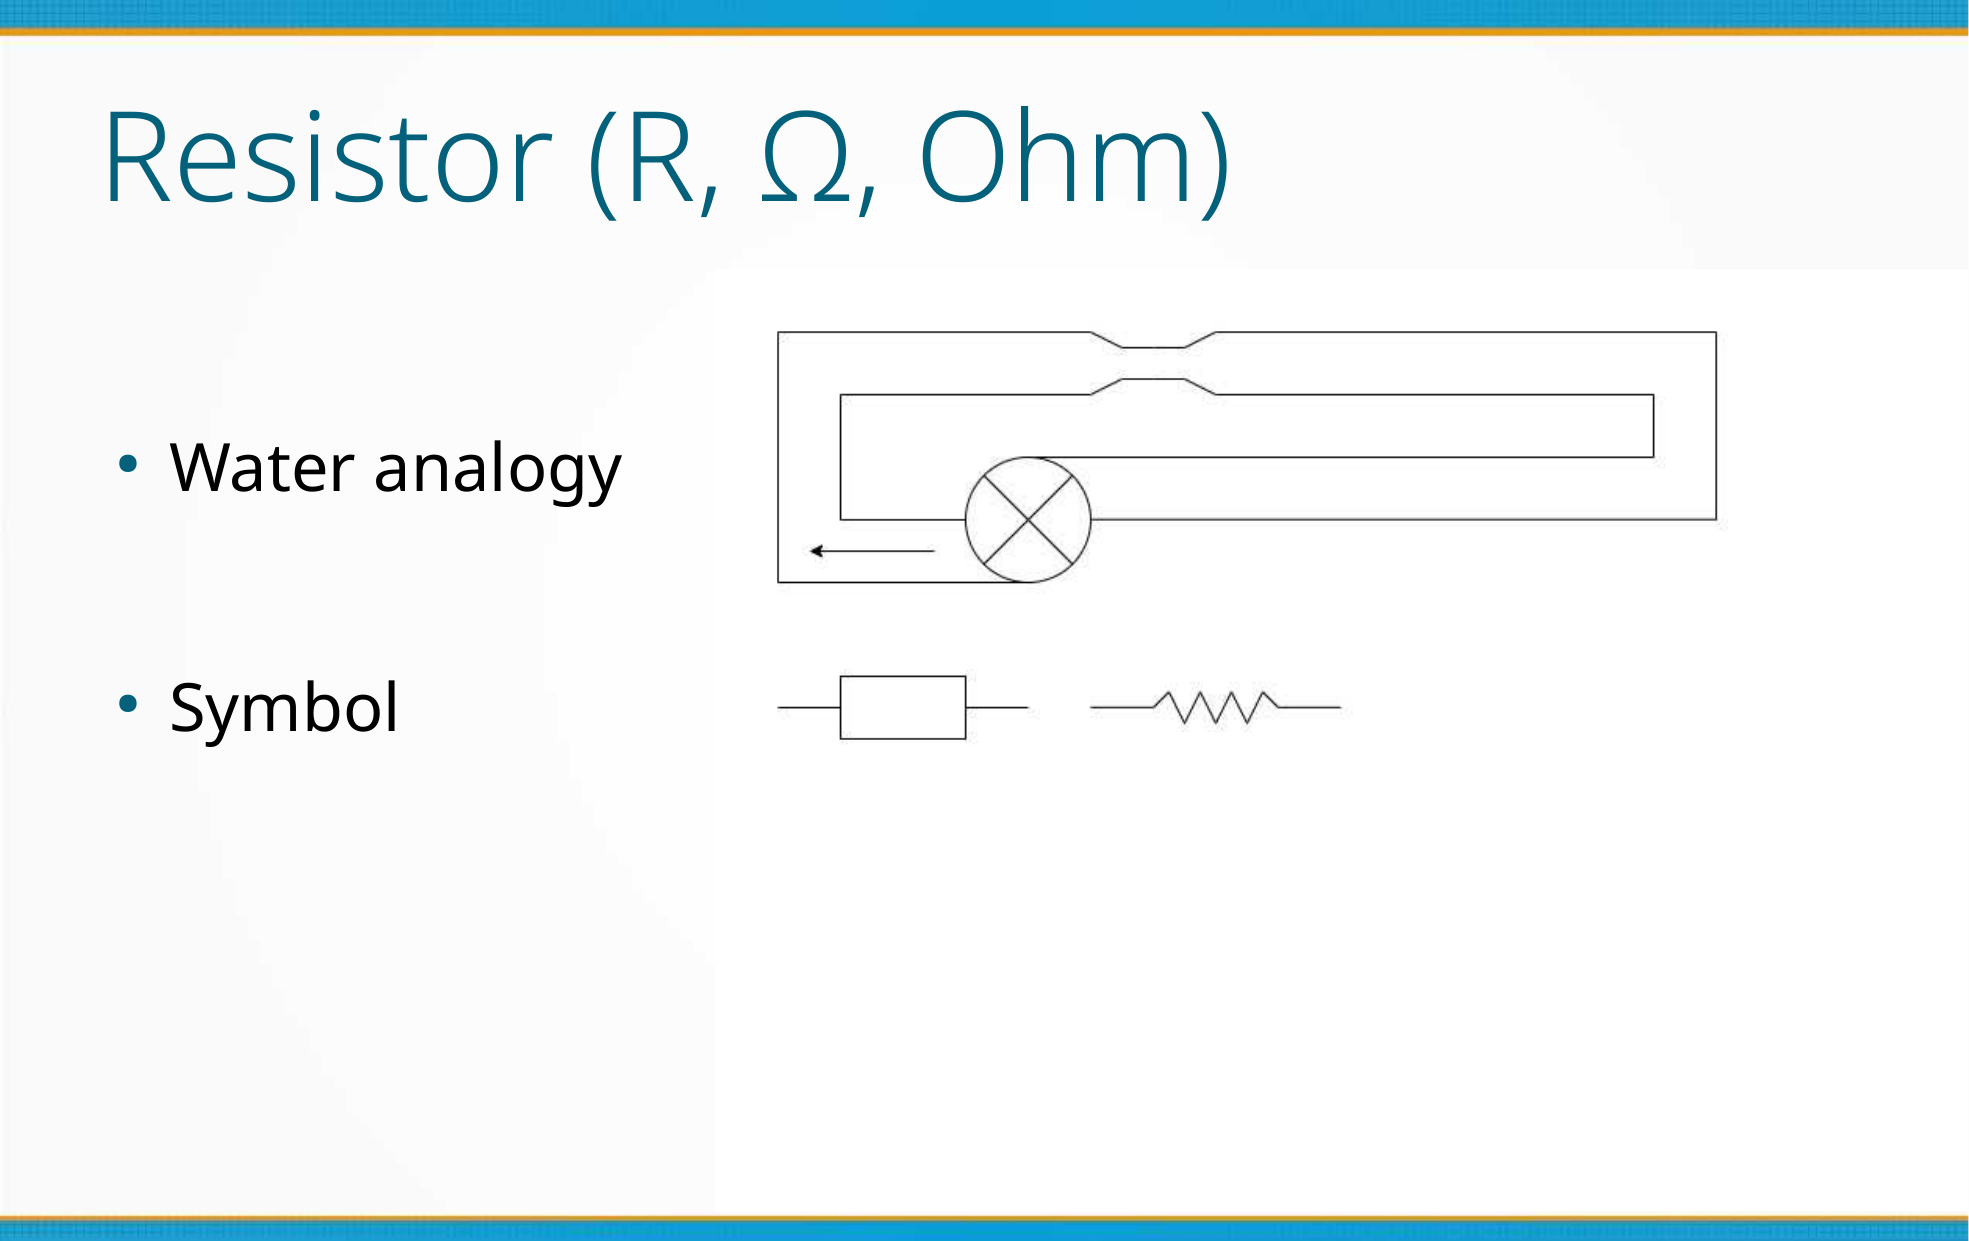

# Resistor (R, Ω, Ohm)
Water analogy
Symbol